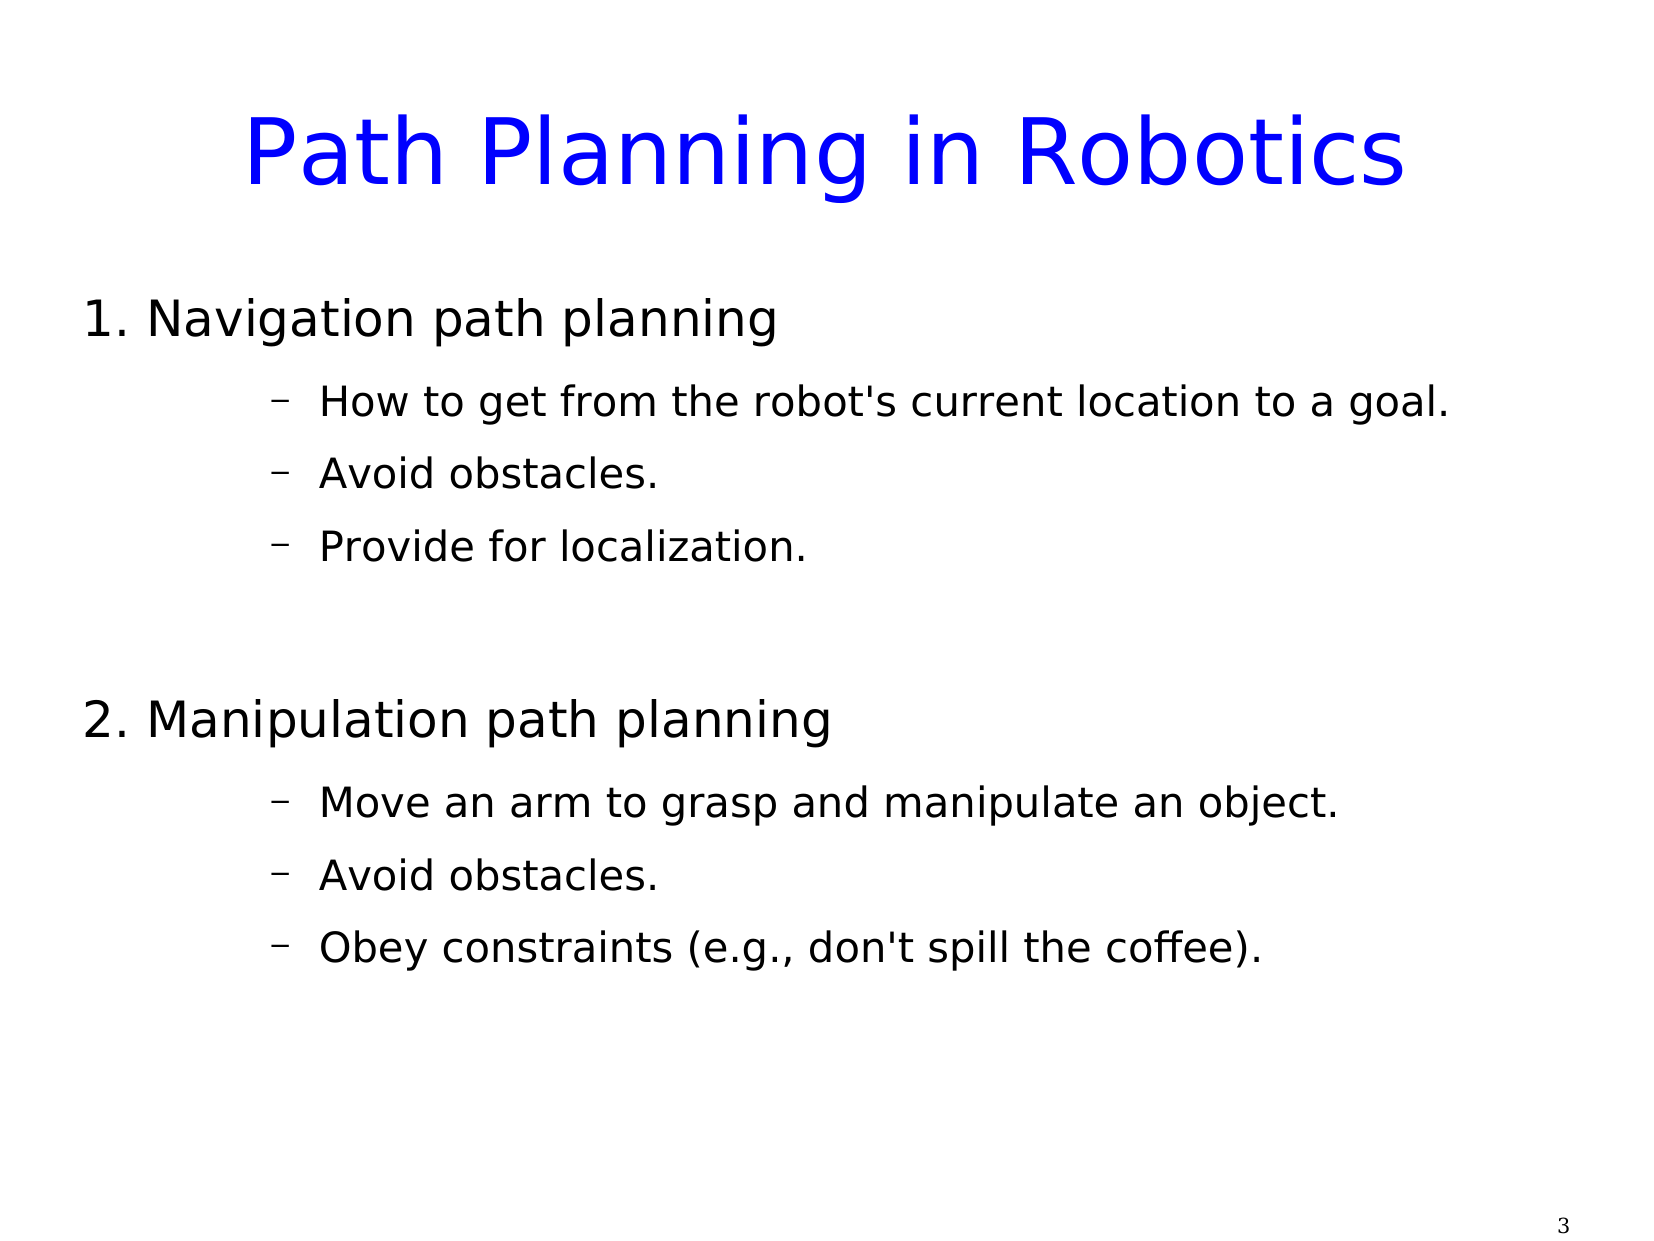

# Path Planning in Robotics
1. Navigation path planning
How to get from the robot's current location to a goal.
Avoid obstacles.
Provide for localization.
2. Manipulation path planning
Move an arm to grasp and manipulate an object.
Avoid obstacles.
Obey constraints (e.g., don't spill the coffee).
3